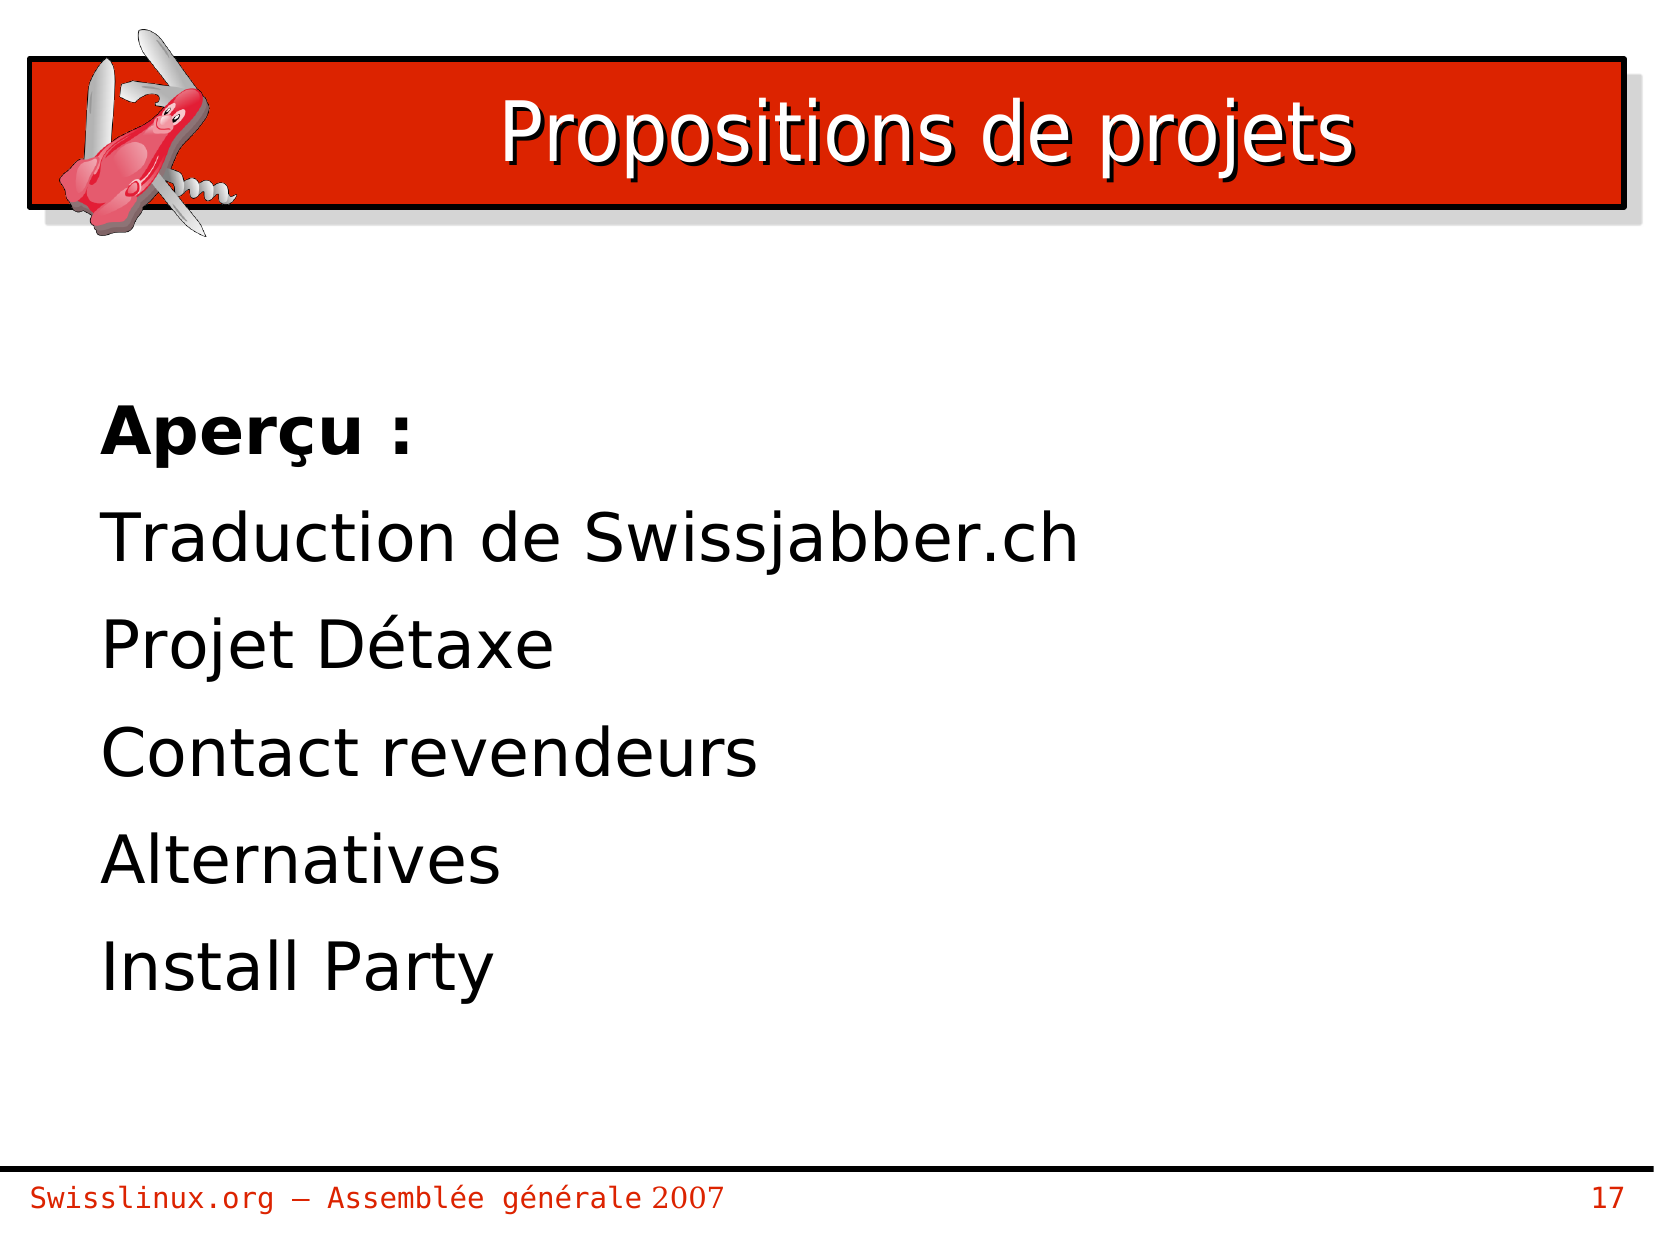

# Propositions de projets
Aperçu :
Traduction de Swissjabber.ch
Projet Détaxe
Contact revendeurs
Alternatives
Install Party
26 Janvier 2007
17